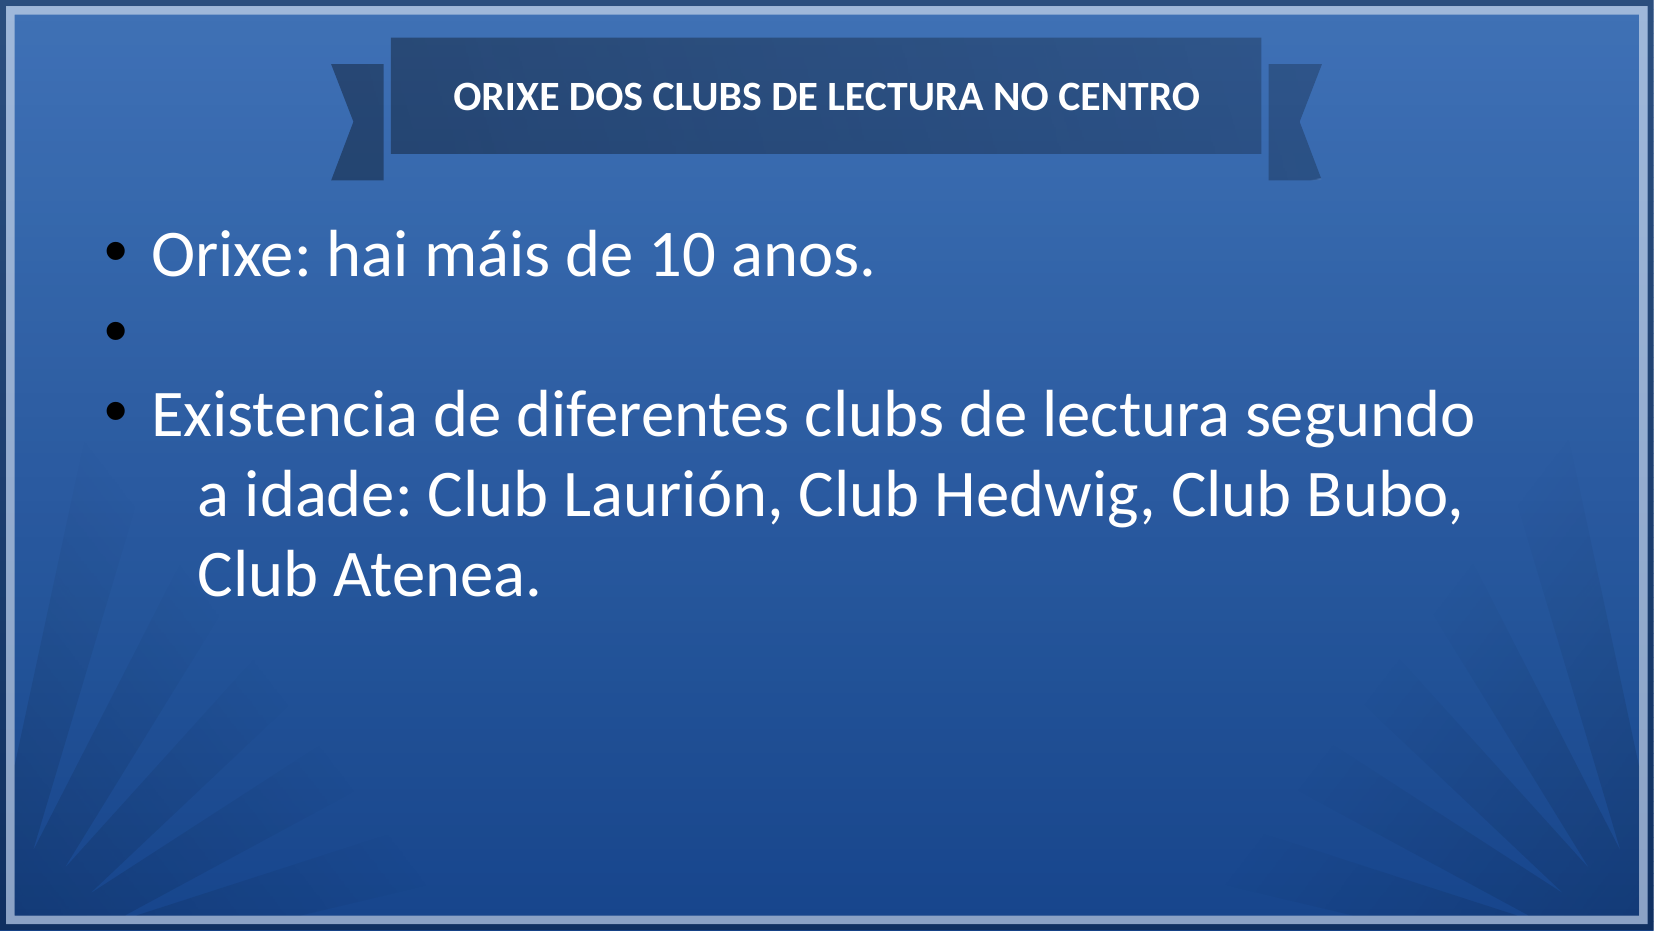

ORIXE DOS CLUBS DE LECTURA NO CENTRO
Orixe: hai máis de 10 anos.
Existencia de diferentes clubs de lectura segundo a idade: Club Laurión, Club Hedwig, Club Bubo, Club Atenea.